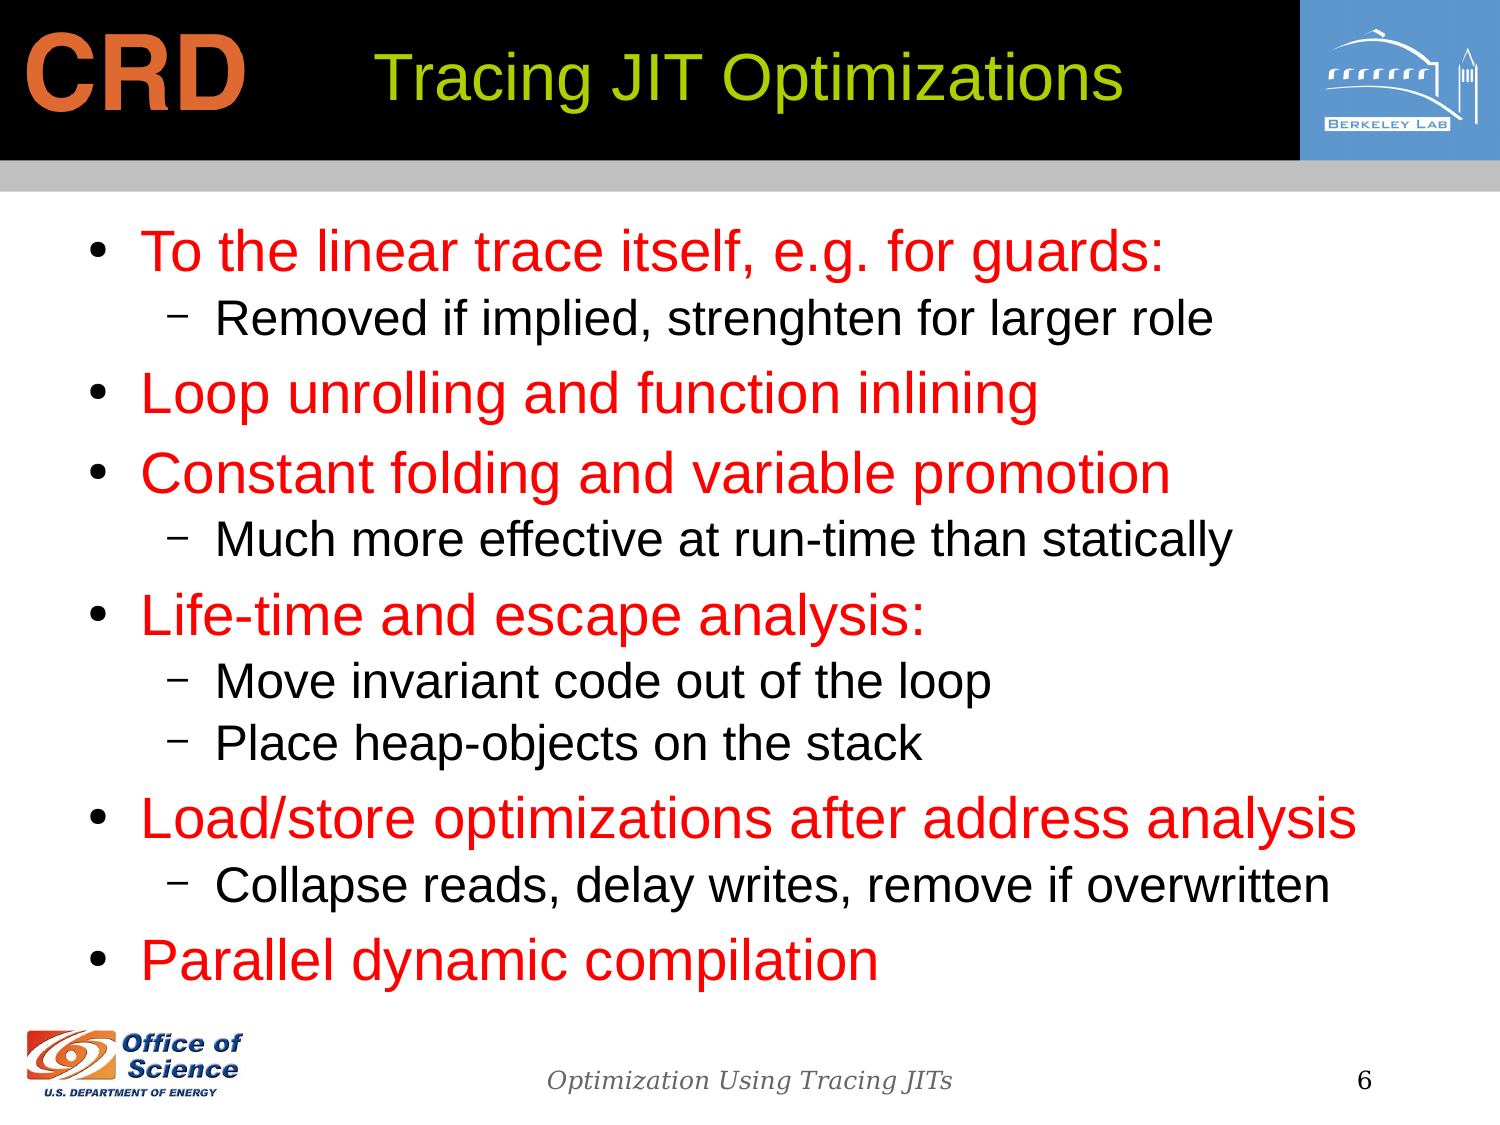

# Tracing JIT Optimizations
To the linear trace itself, e.g. for guards:
Removed if implied, strenghten for larger role
Loop unrolling and function inlining
Constant folding and variable promotion
Much more effective at run-time than statically
Life-time and escape analysis:
Move invariant code out of the loop
Place heap-objects on the stack
Load/store optimizations after address analysis
Collapse reads, delay writes, remove if overwritten
Parallel dynamic compilation
Optimization Using Tracing JITs
6